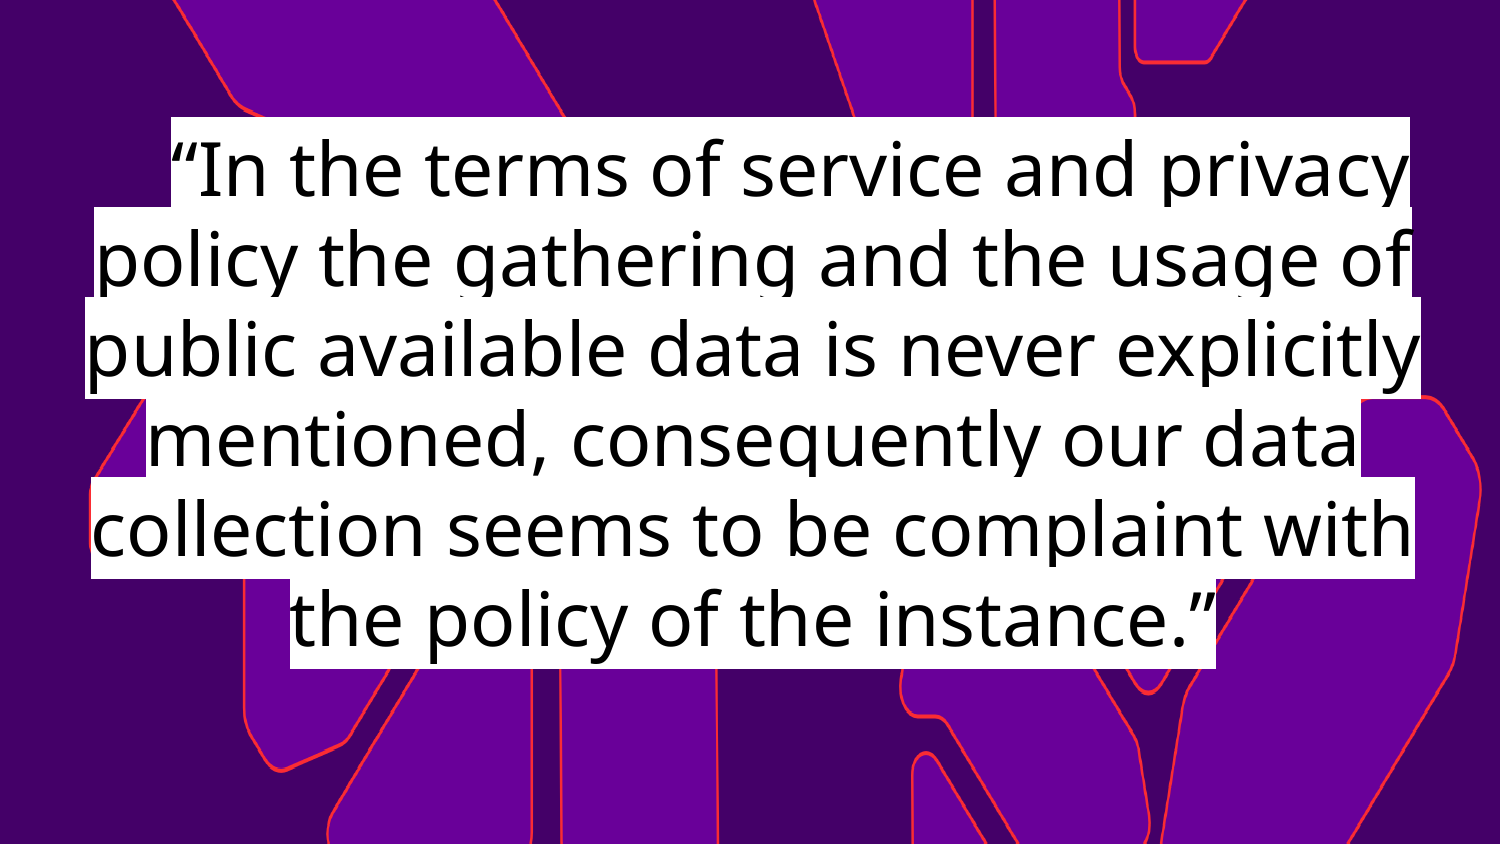

“In the terms of service and privacy policy the gathering and the usage of public available data is never explicitly mentioned, consequently our data collection seems to be complaint with the policy of the instance.”